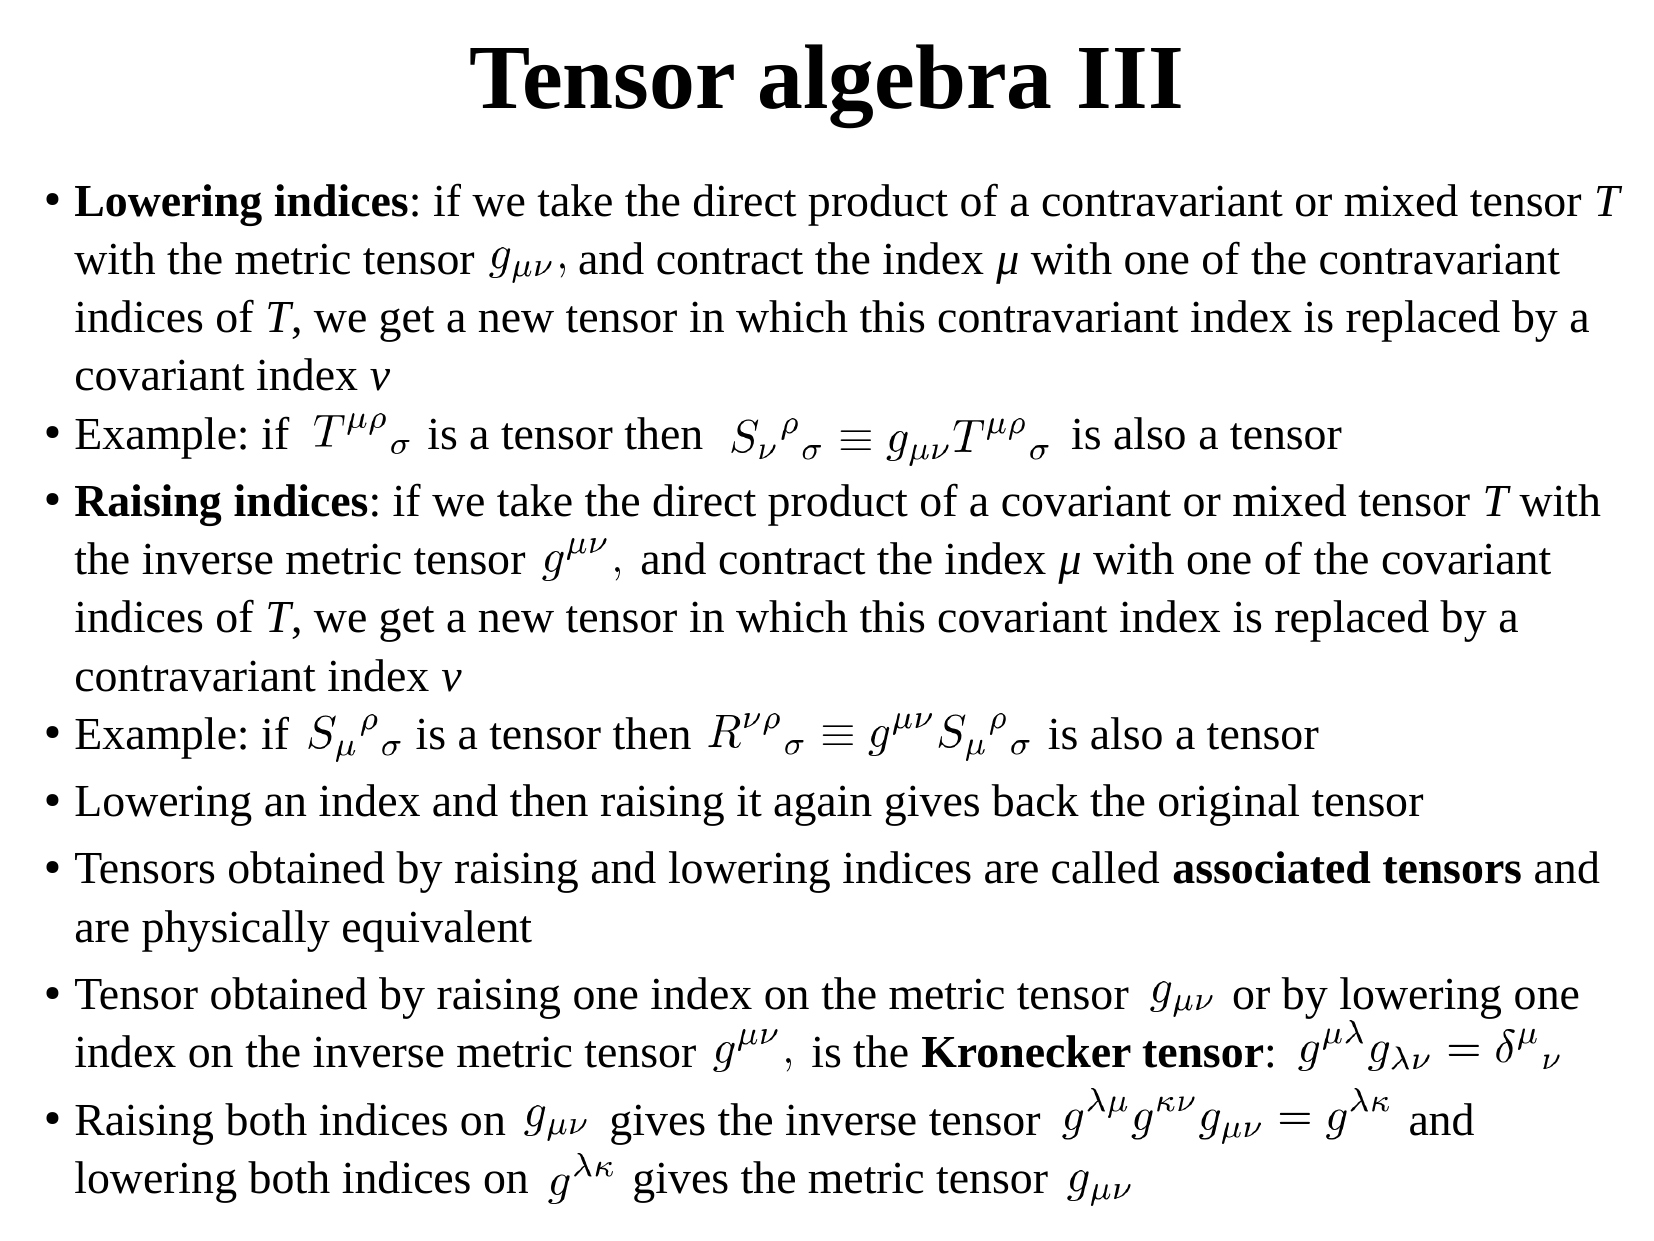

Tensor algebra III
# Lowering indices: if we take the direct product of a contravariant or mixed tensor T with the metric tensor and contract the index μ with one of the contravariant indices of T, we get a new tensor in which this contravariant index is replaced by a covariant index ν
Example: if is a tensor then is also a tensor
Raising indices: if we take the direct product of a covariant or mixed tensor T with the inverse metric tensor and contract the index μ with one of the covariant indices of T, we get a new tensor in which this covariant index is replaced by a contravariant index ν
Example: if is a tensor then is also a tensor
Lowering an index and then raising it again gives back the original tensor
Tensors obtained by raising and lowering indices are called associated tensors and are physically equivalent
Tensor obtained by raising one index on the metric tensor or by lowering one index on the inverse metric tensor is the Kronecker tensor:
Raising both indices on gives the inverse tensor and lowering both indices on gives the metric tensor